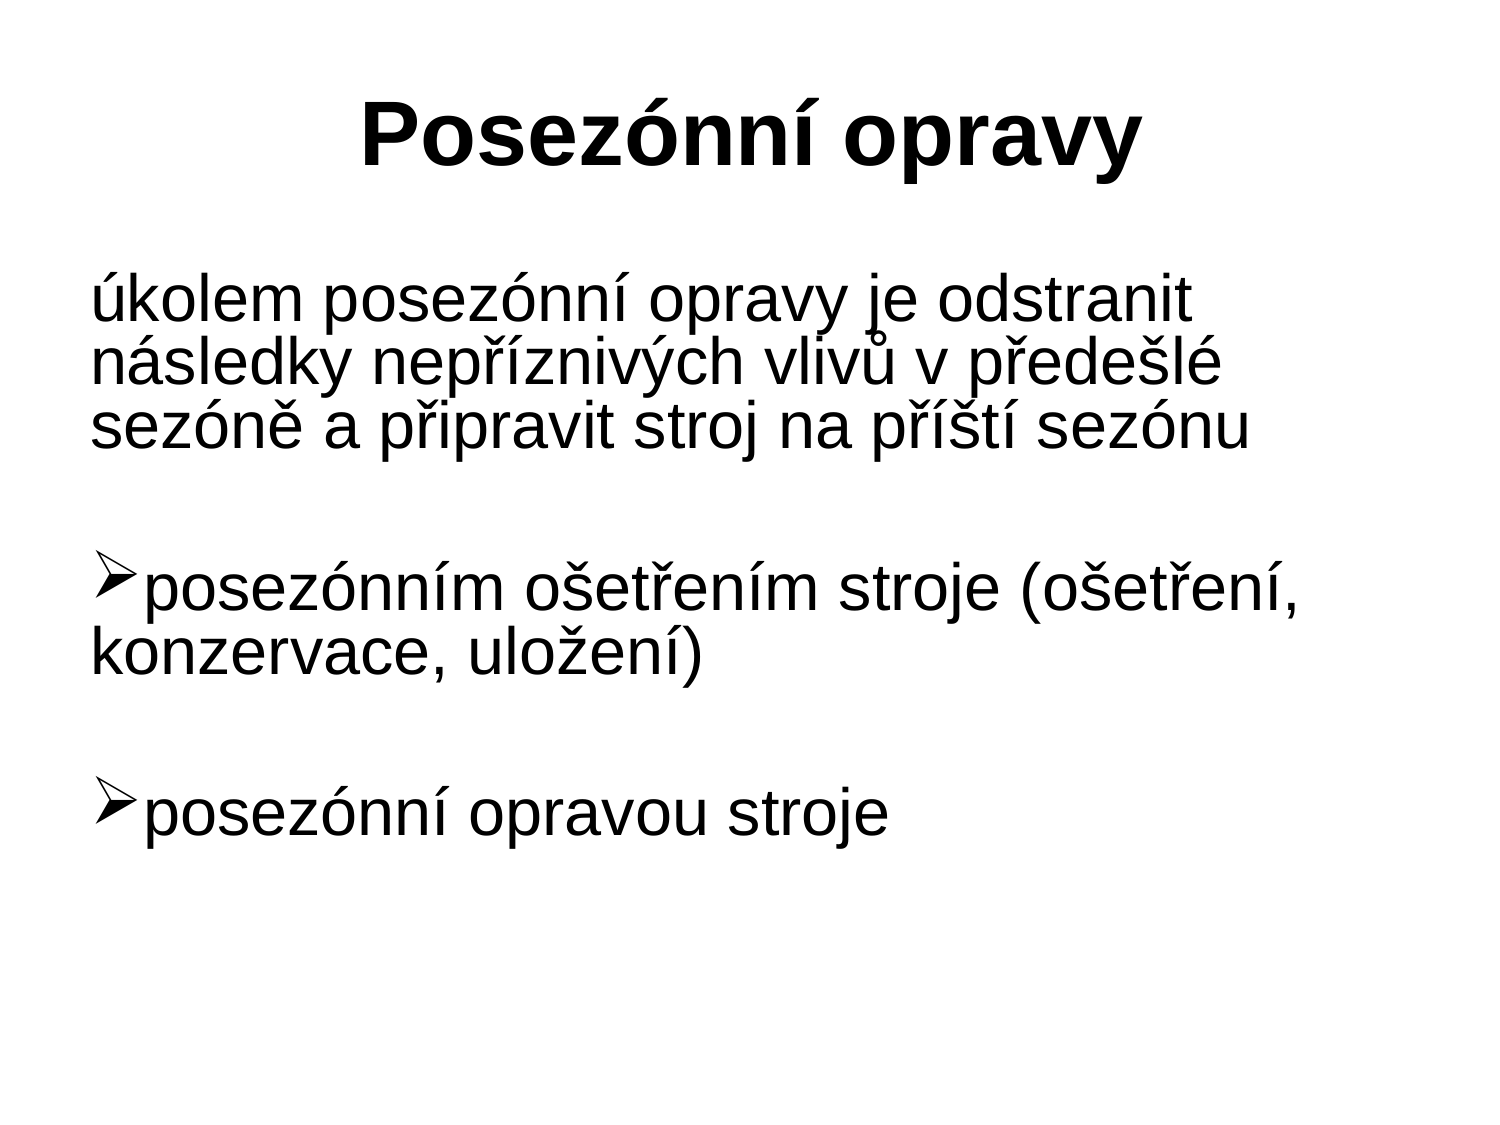

# Posezónní opravy
úkolem posezónní opravy je odstranit následky nepříznivých vlivů v předešlé sezóně a připravit stroj na příští sezónu
posezónním ošetřením stroje (ošetření, konzervace, uložení)
posezónní opravou stroje